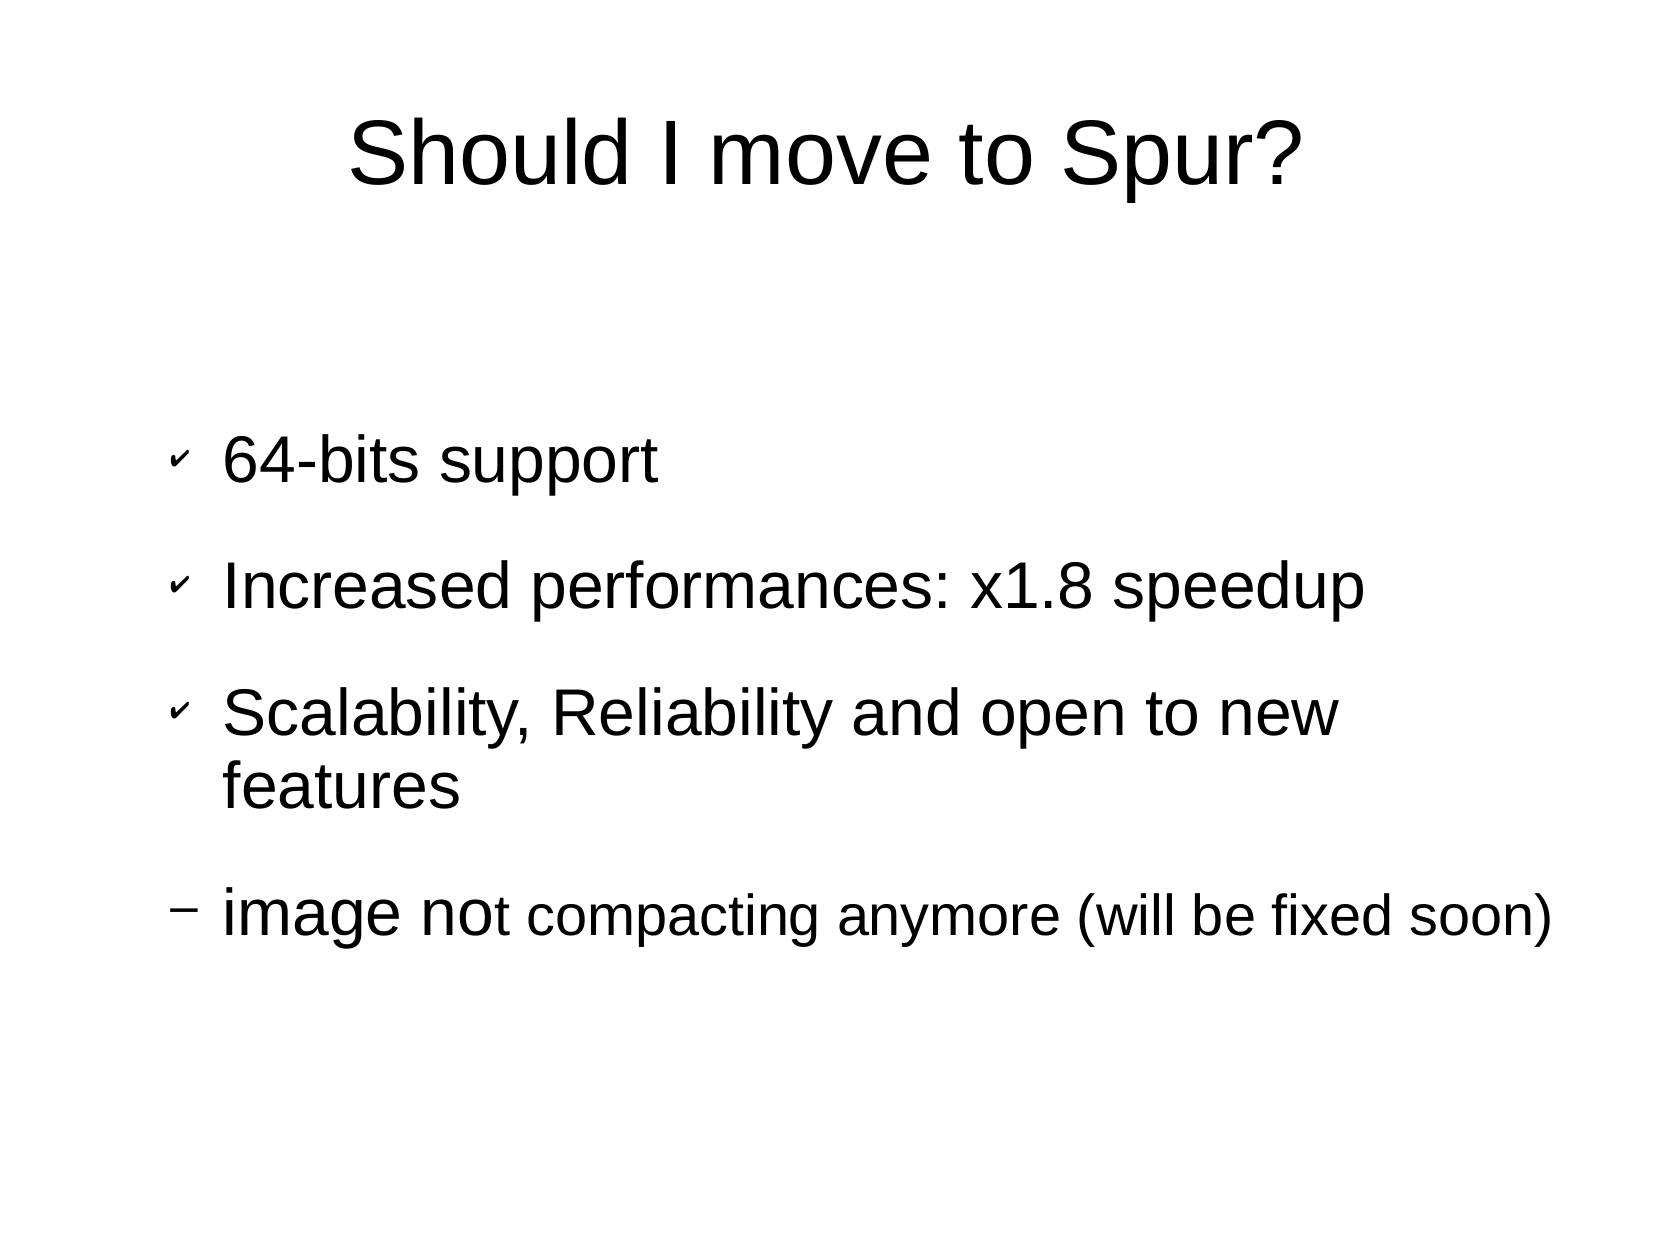

# Should I move to Spur?
64-bits support
Increased performances: x1.8 speedup
Scalability, Reliability and open to new features
image not compacting anymore (will be fixed soon)